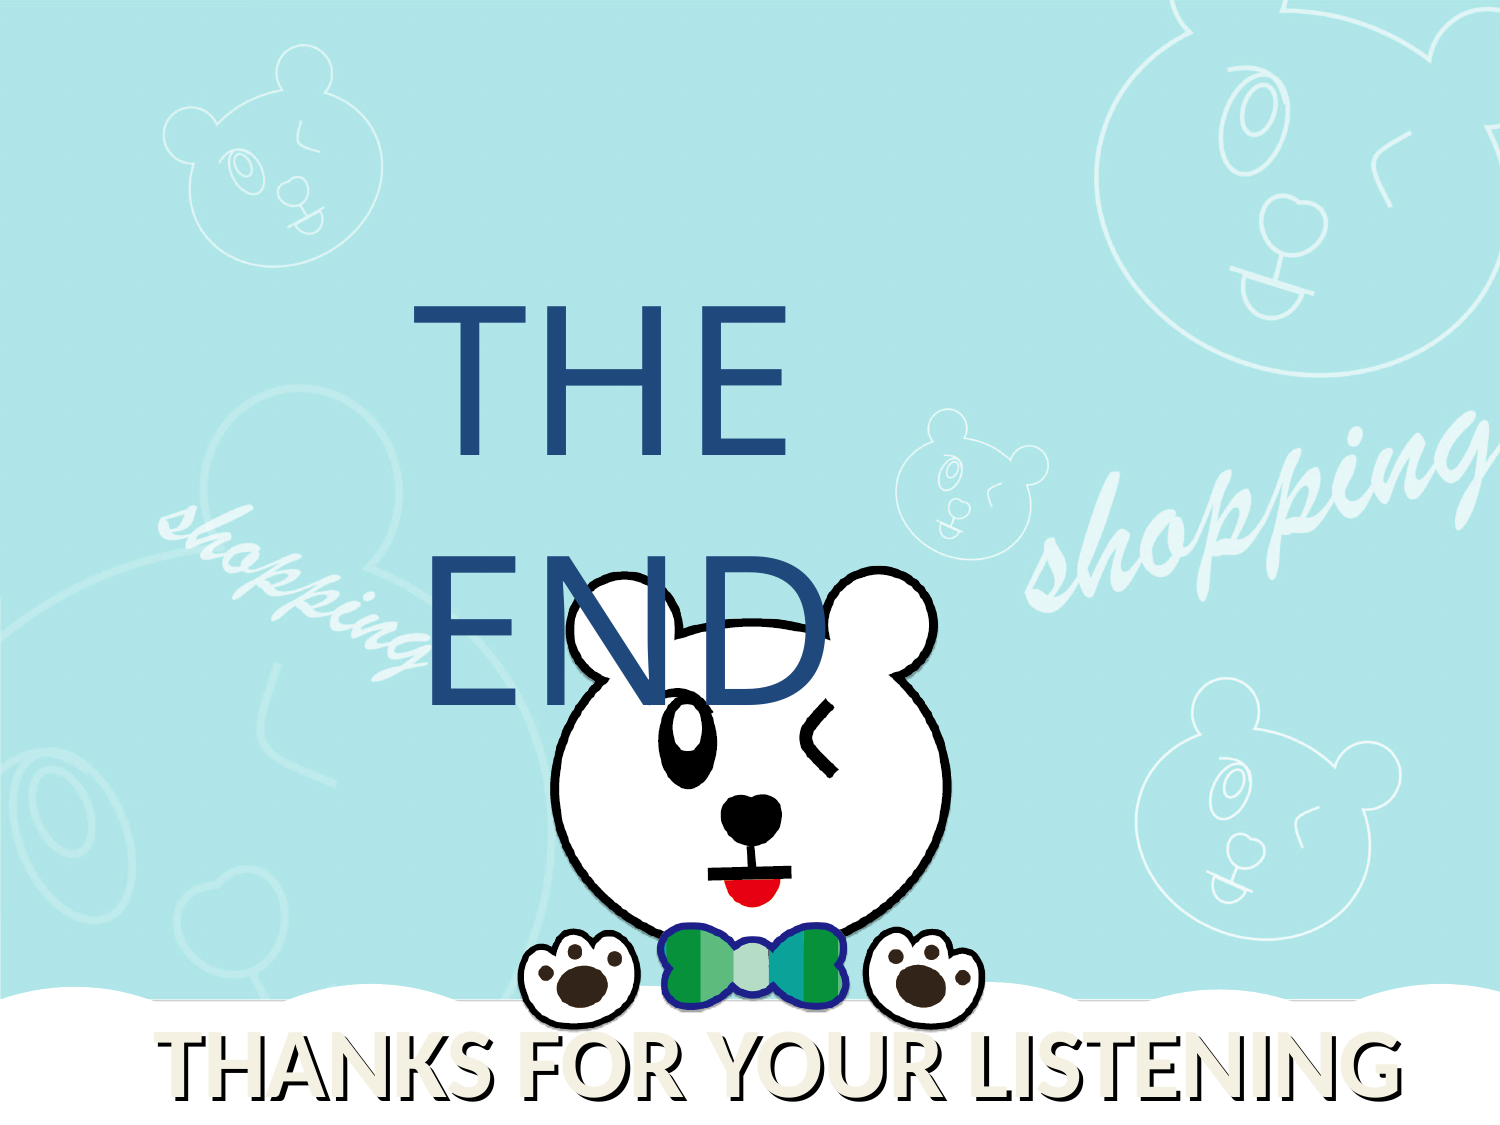

#
THE END
THANKS FOR YOUR LISTENING